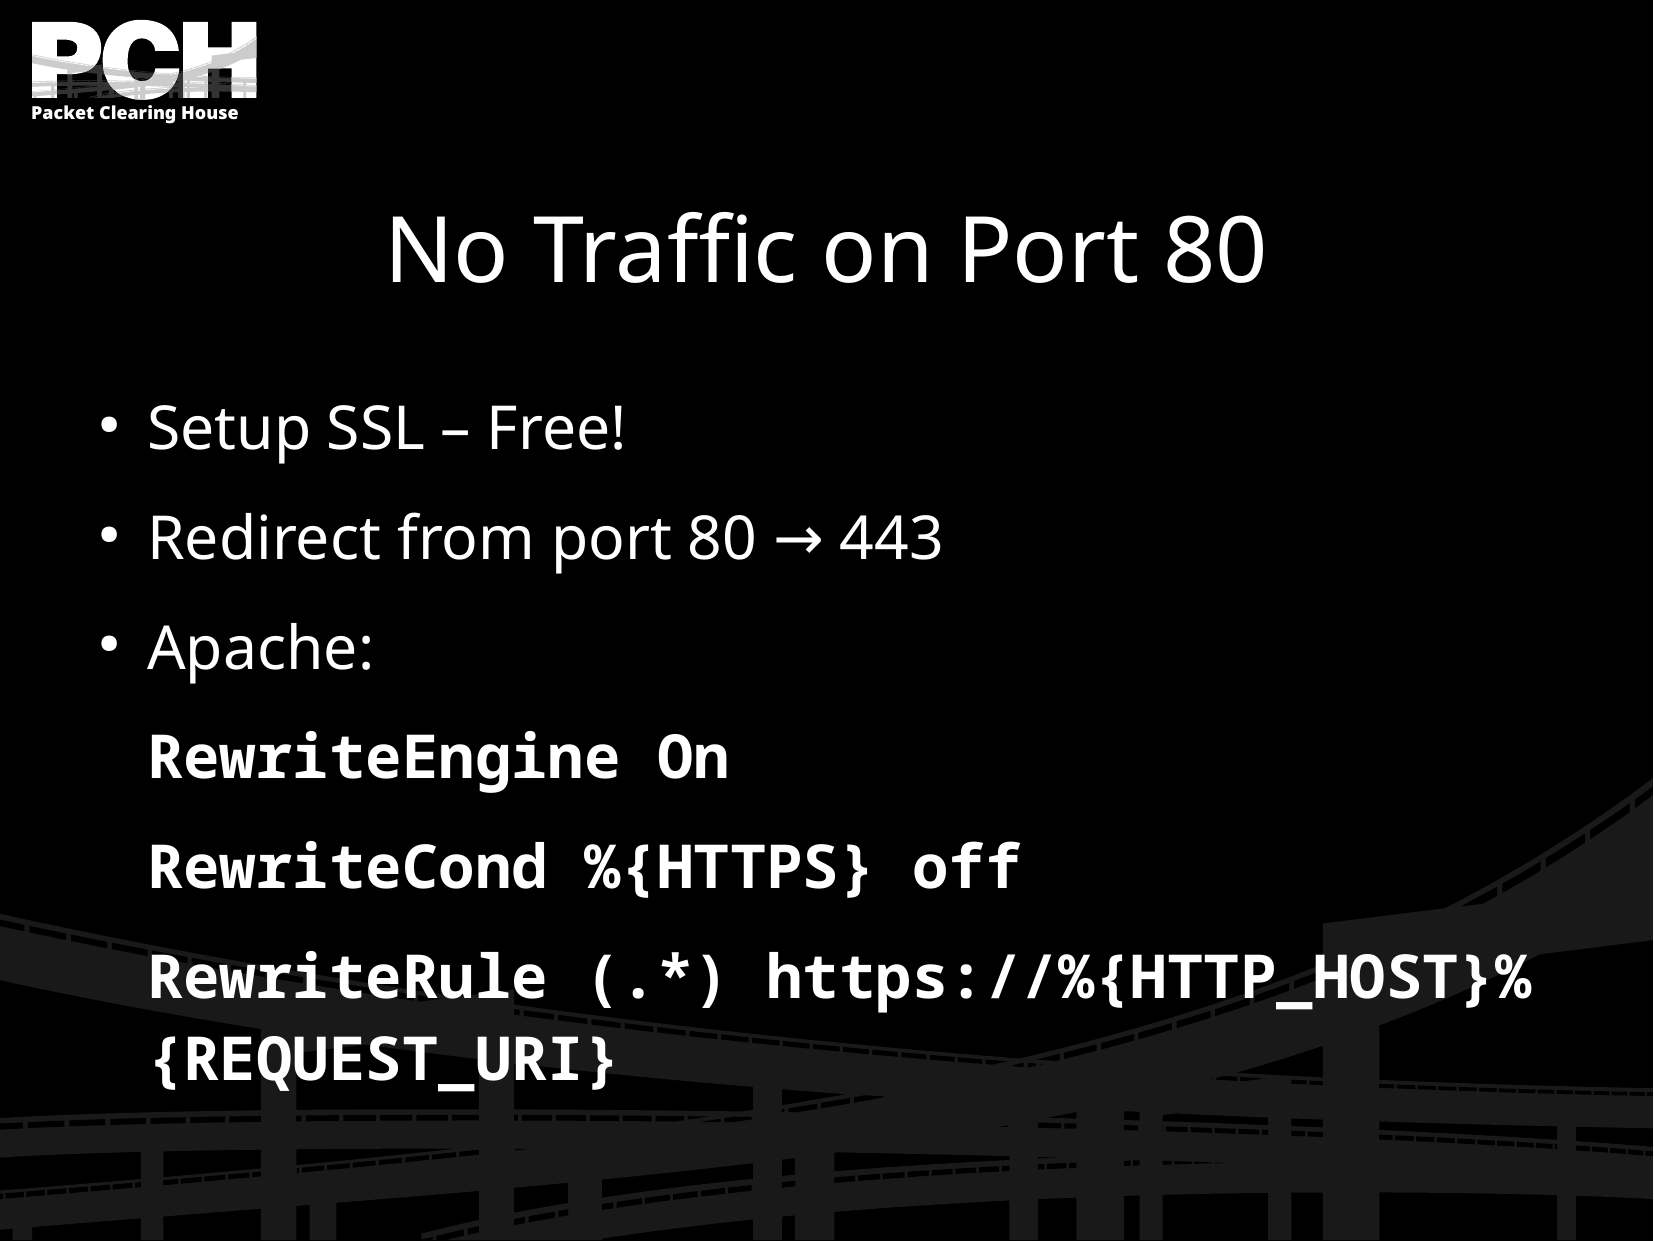

# No Traffic on Port 80
Setup SSL – Free!
Redirect from port 80 → 443
Apache:
RewriteEngine On
RewriteCond %{HTTPS} off
RewriteRule (.*) https://%{HTTP_HOST}%{REQUEST_URI}